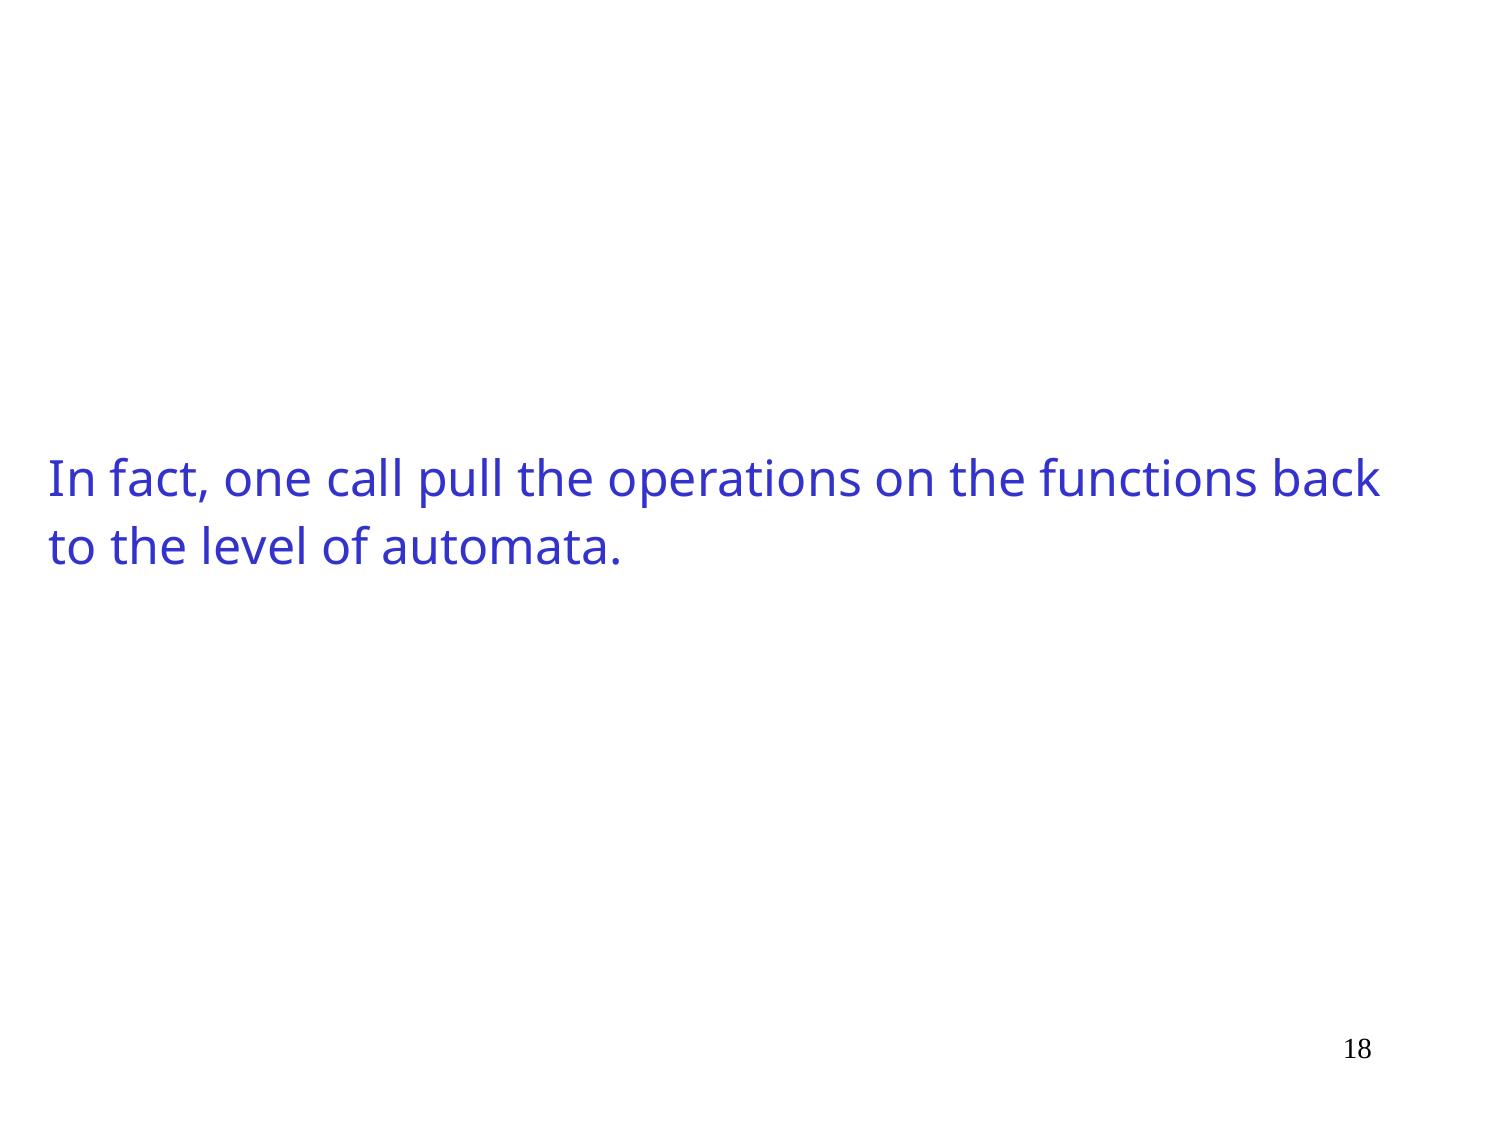

In fact, one call pull the operations on the functions back to the level of automata.
18